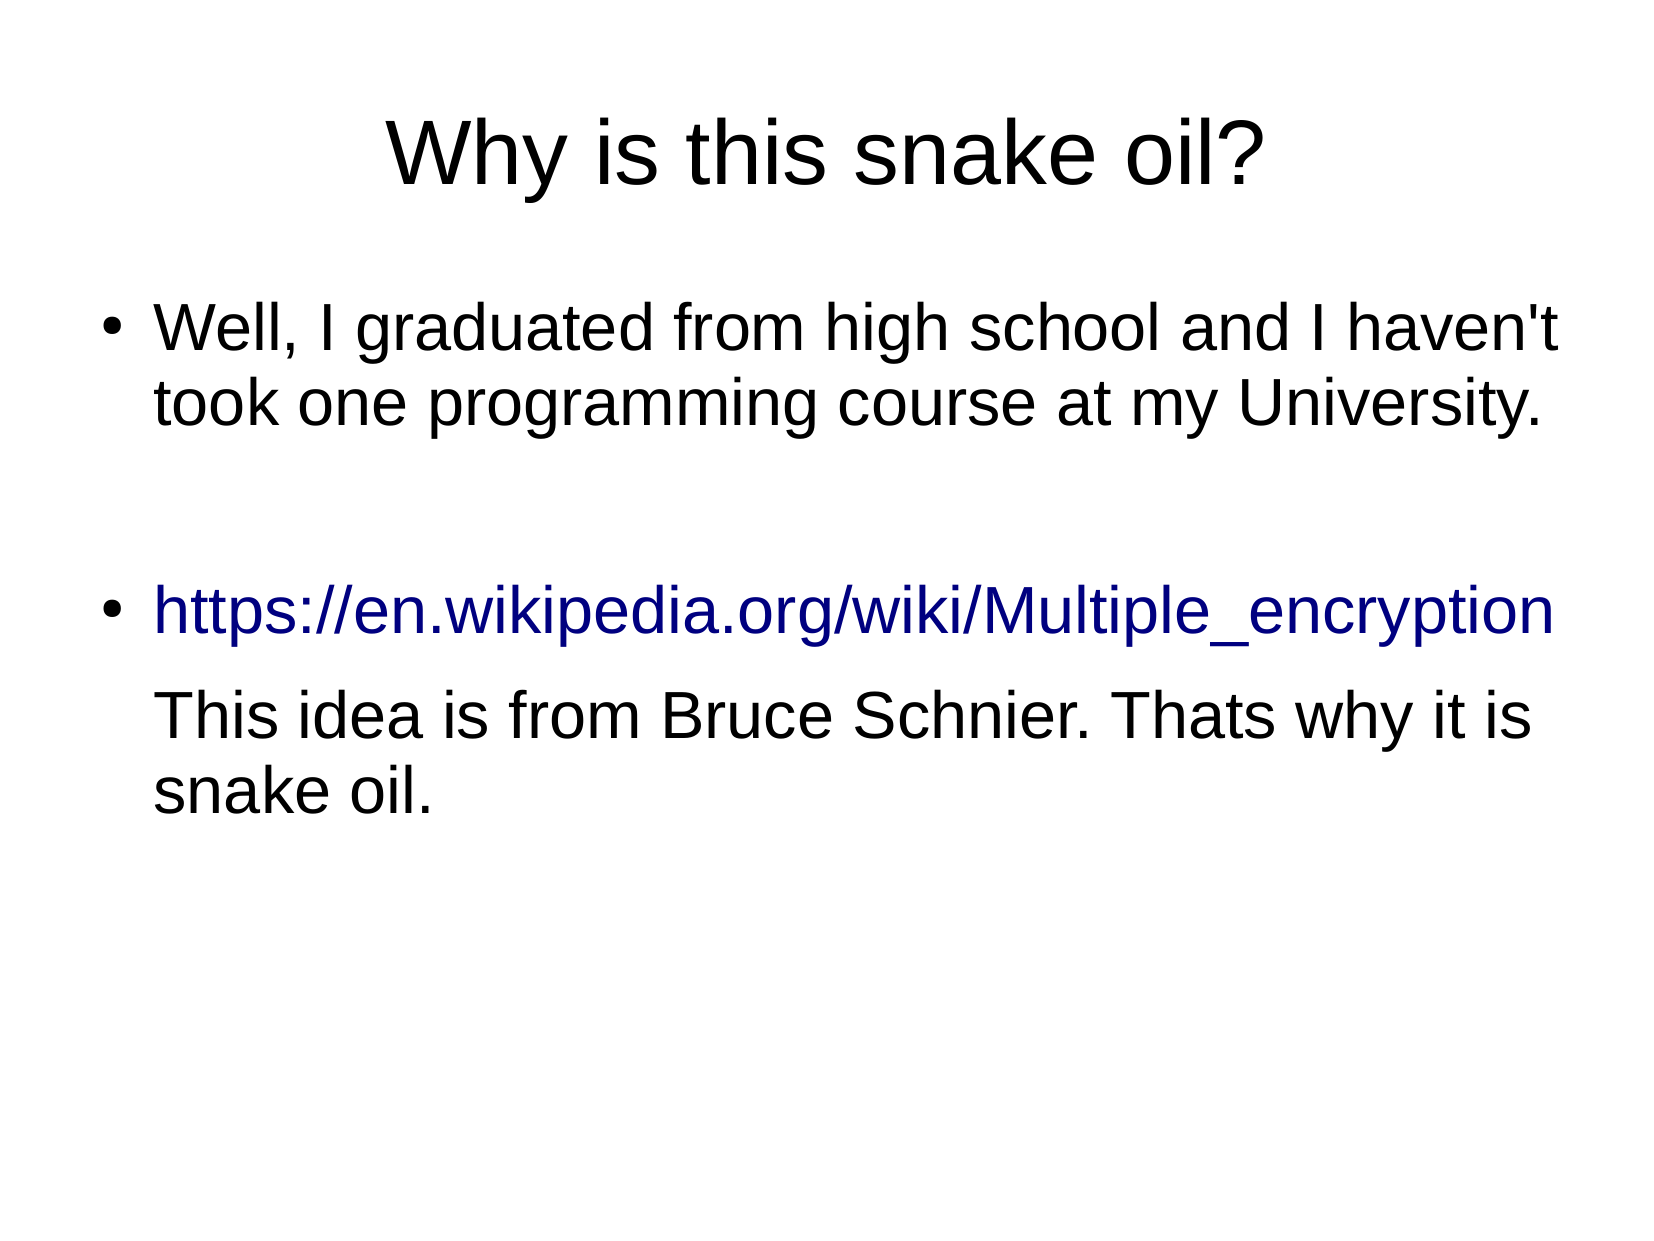

# Why is this snake oil?
Well, I graduated from high school and I haven't took one programming course at my University.
https://en.wikipedia.org/wiki/Multiple_encryption
This idea is from Bruce Schnier. Thats why it is snake oil.